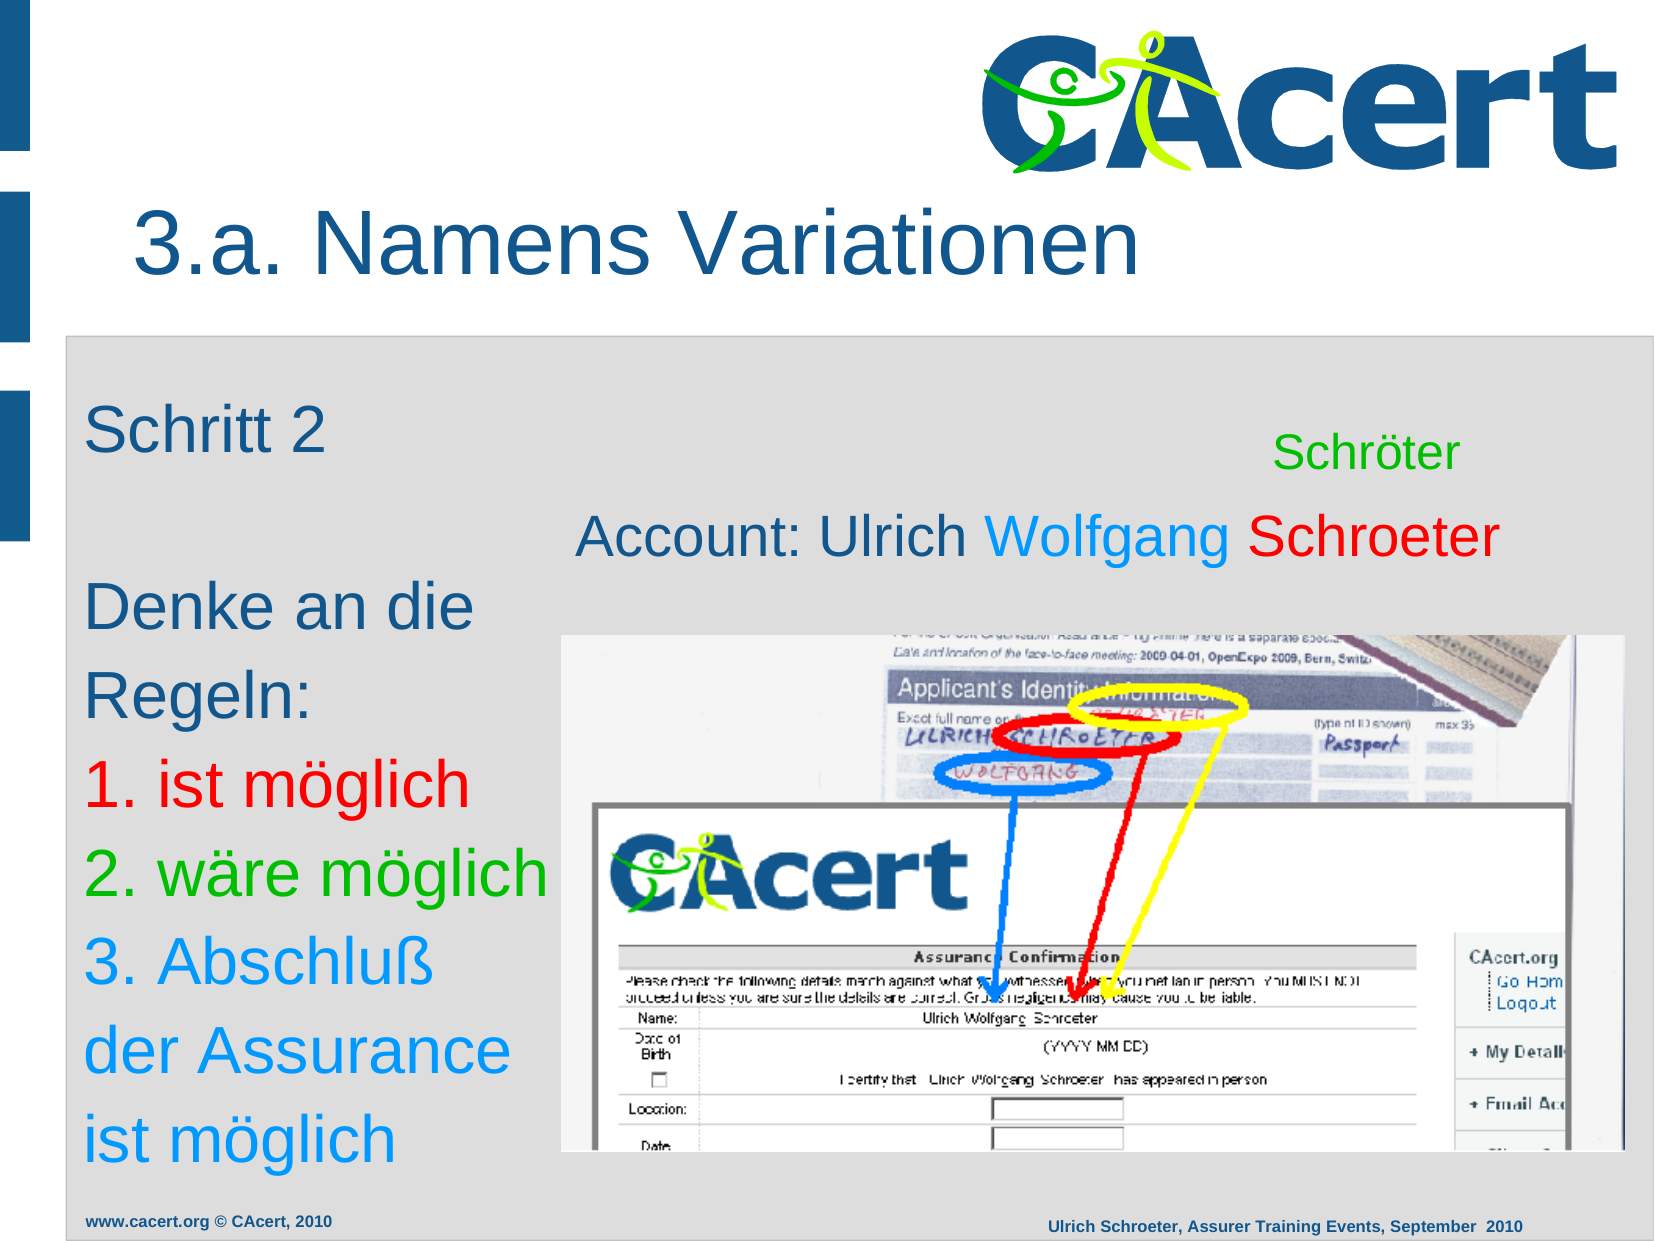

3.a. Namens Variationen
Schröter
Schritt 2
Denke an die
Regeln:
1. ist möglich
2. wäre möglich
3. Abschluß
der Assurance
ist möglich
Account: Ulrich Wolfgang Schroeter